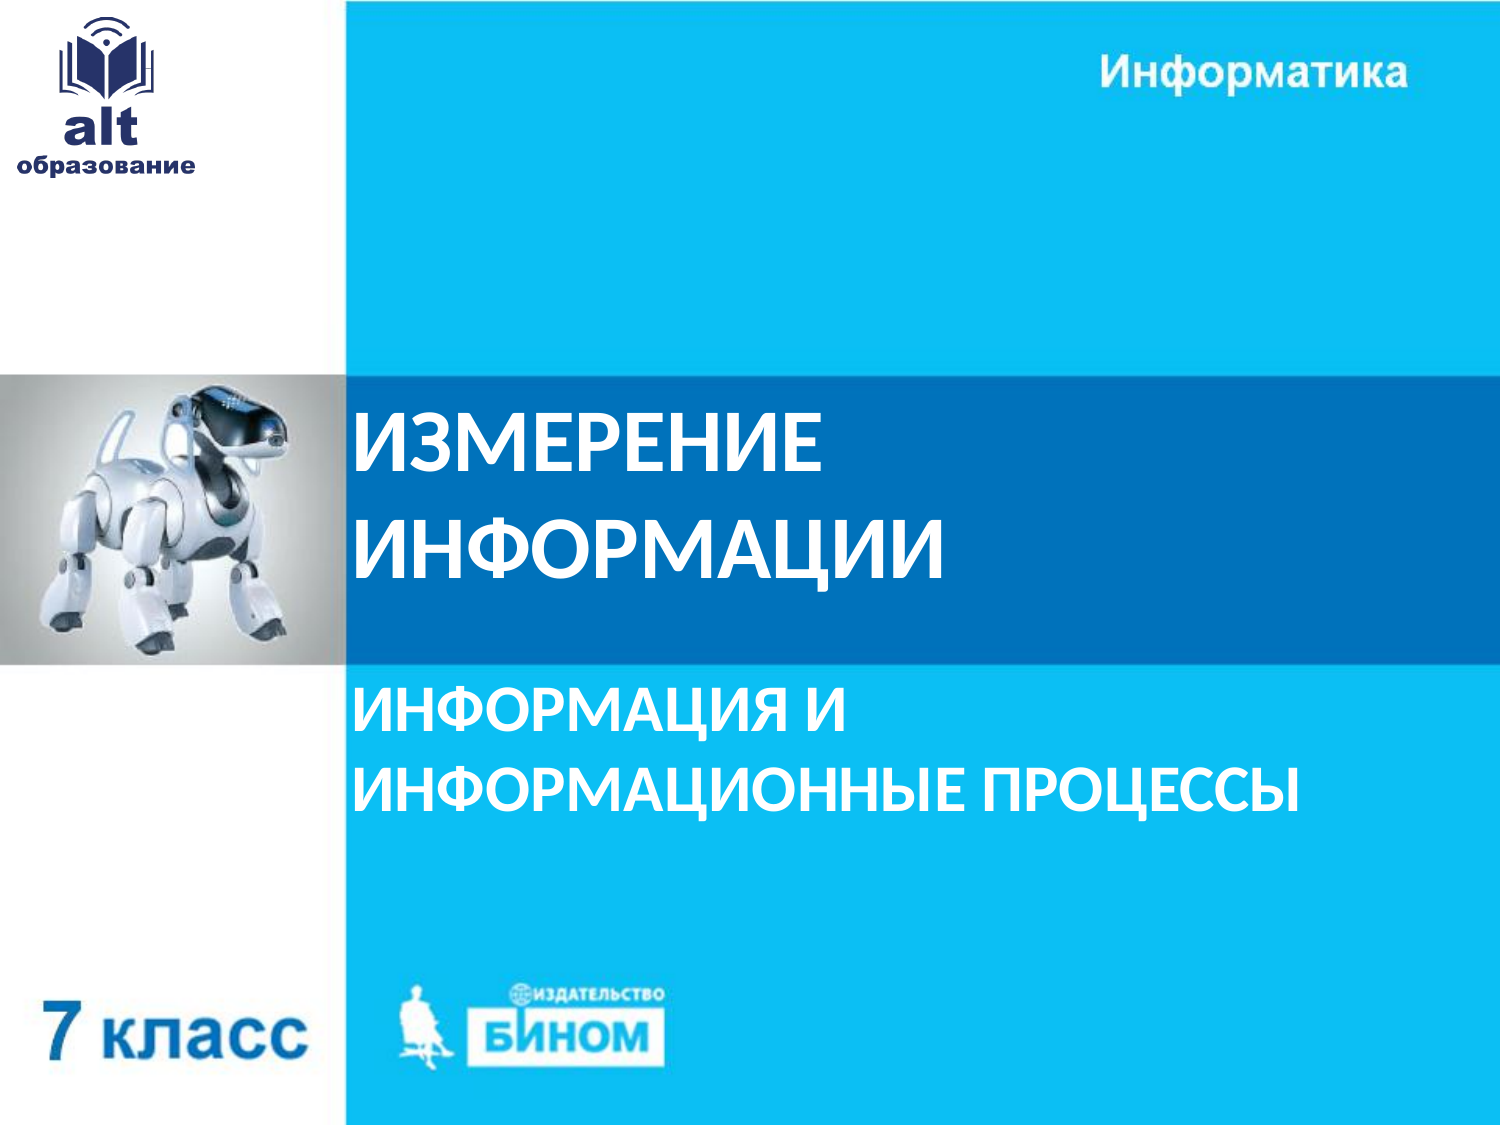

# ИЗМЕРЕНИЕ ИНФОРМАЦИИ
ИНФОРМАЦИЯ И ИНФОРМАЦИОННЫЕ ПРОЦЕССЫ